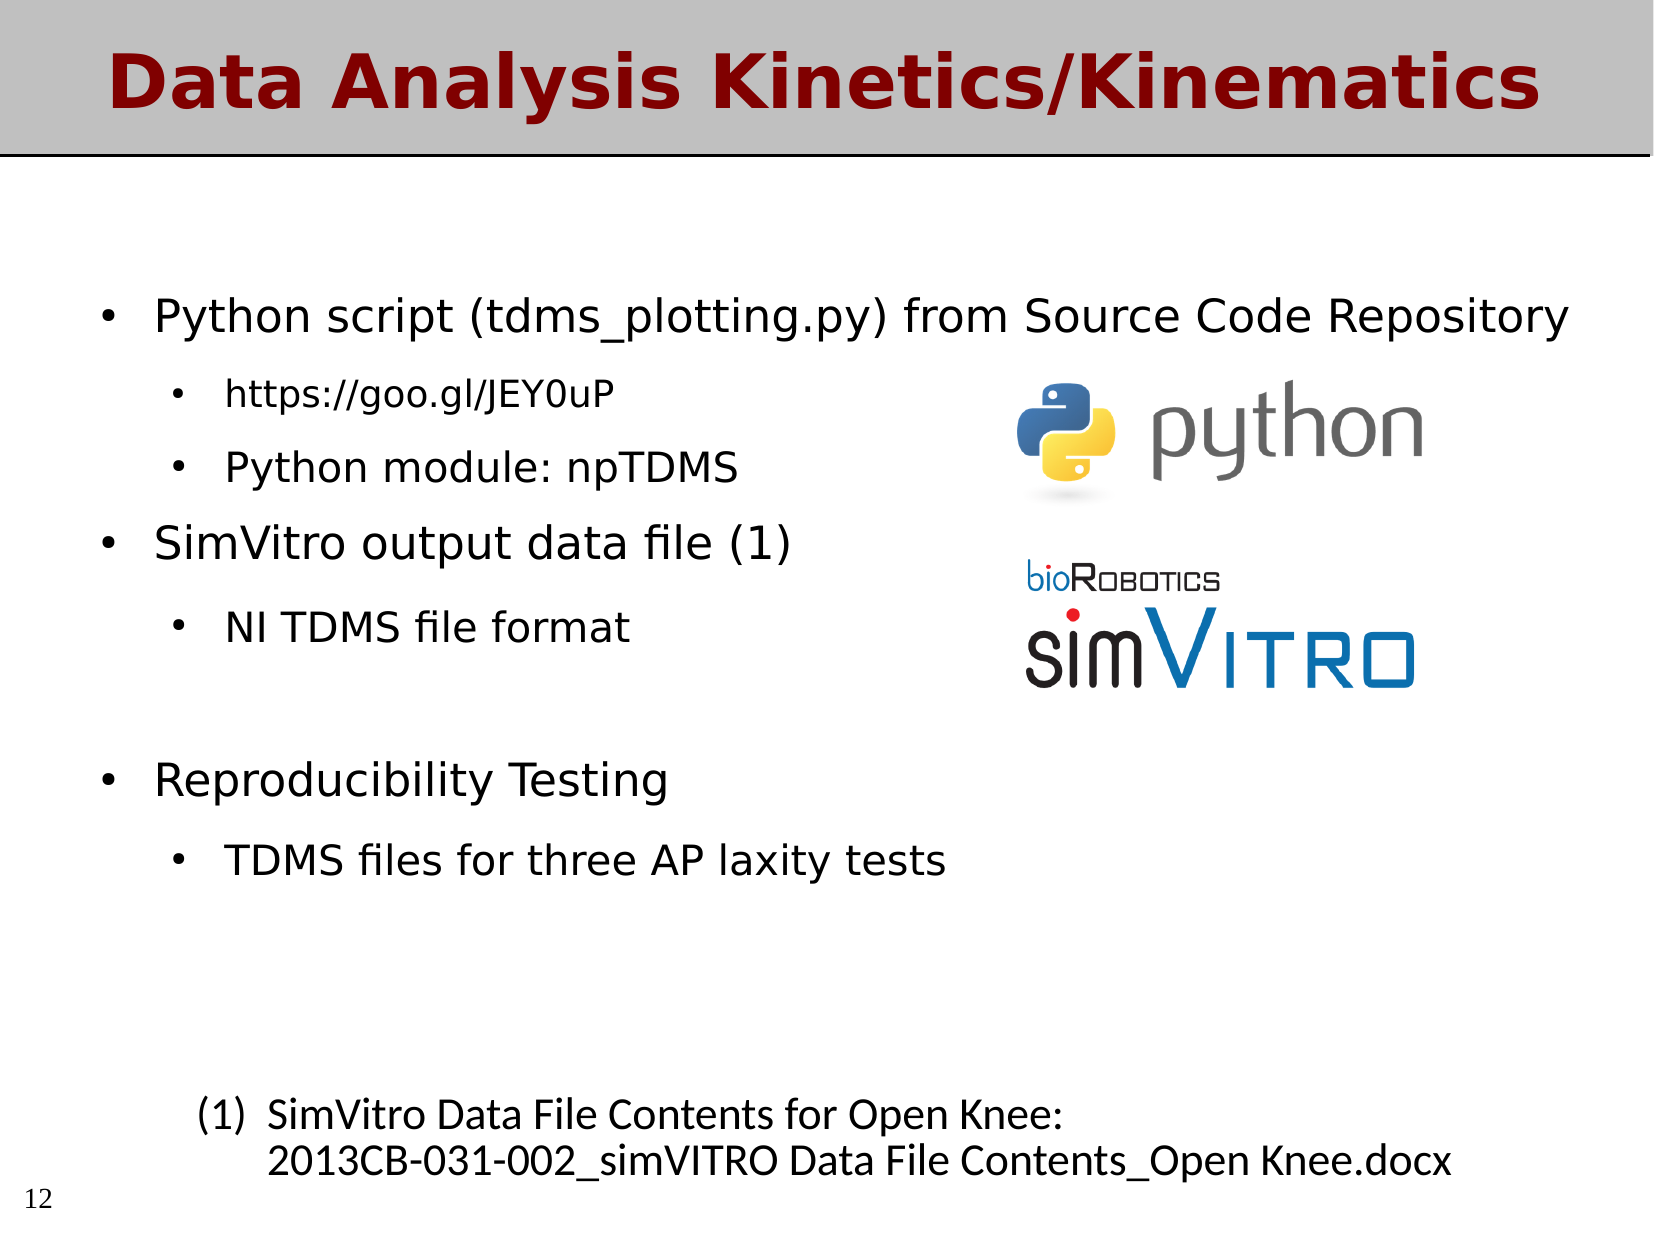

Data Analysis Kinetics/Kinematics
# Python script (tdms_plotting.py) from Source Code Repository
https://goo.gl/JEY0uP
Python module: npTDMS
SimVitro output data file (1)
NI TDMS file format
Reproducibility Testing
TDMS files for three AP laxity tests
(1) SimVitro Data File Contents for Open Knee:
2013CB-031-002_simVITRO Data File Contents_Open Knee.docx